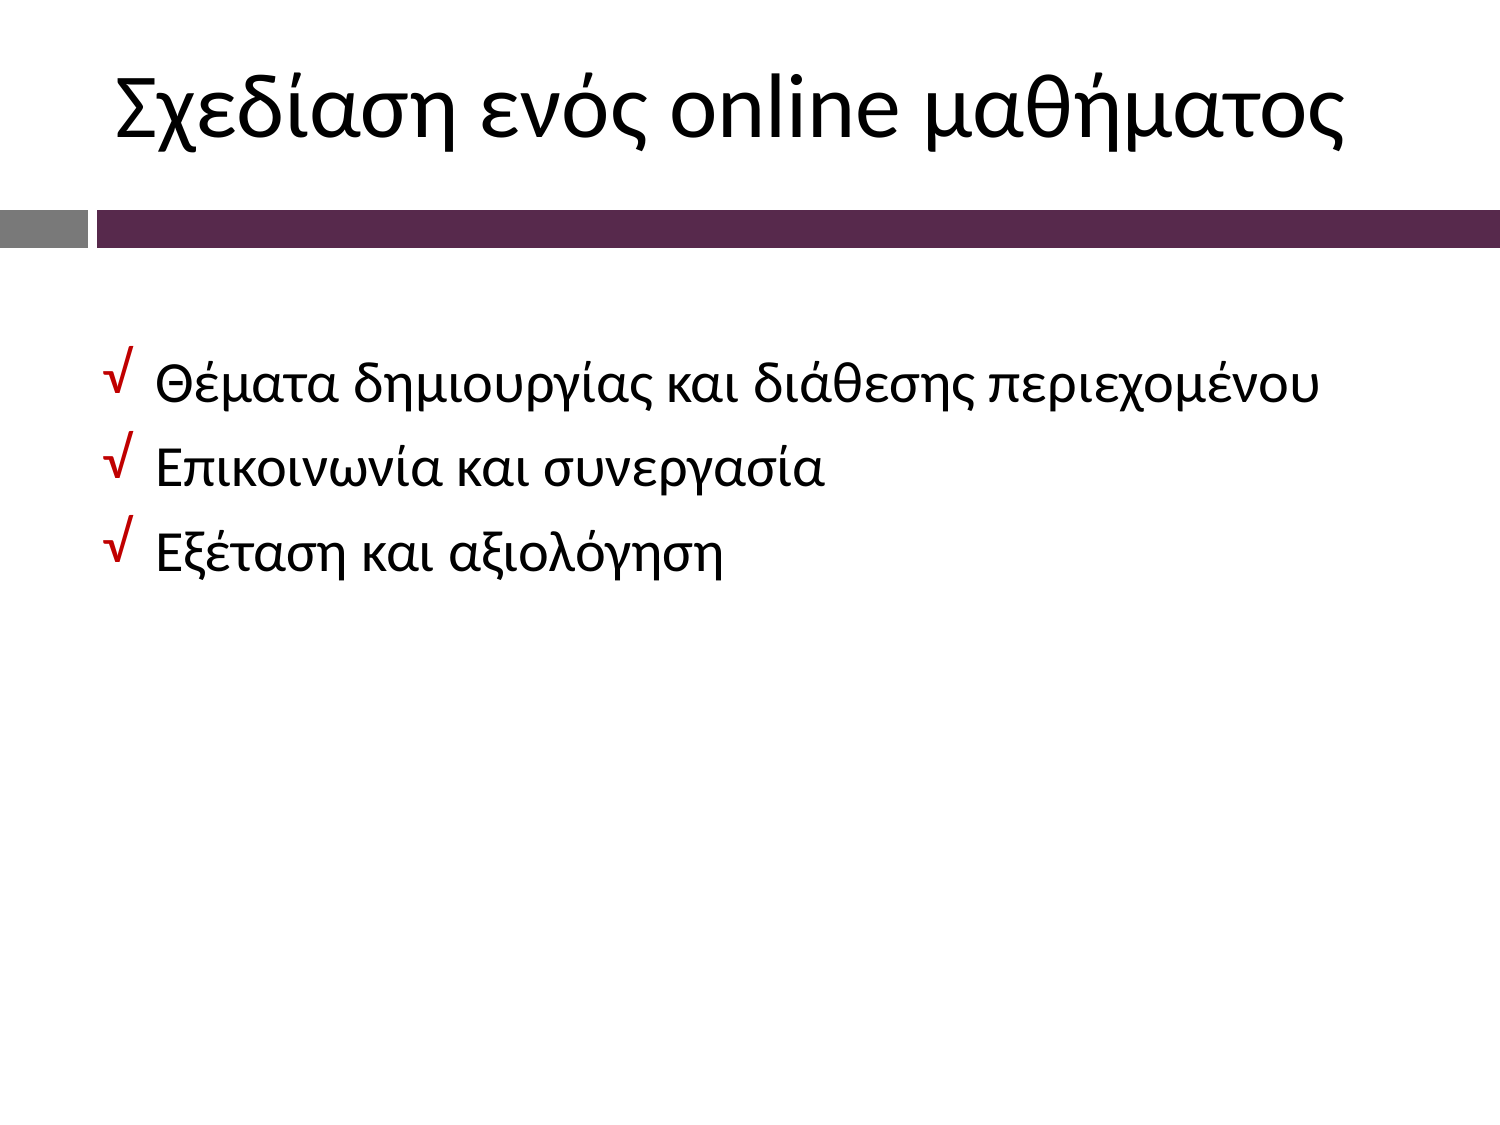

Σχεδίαση ενός online μαθήματος
# Θέματα δημιουργίας και διάθεσης περιεχομένου
Επικοινωνία και συνεργασία
Εξέταση και αξιολόγηση